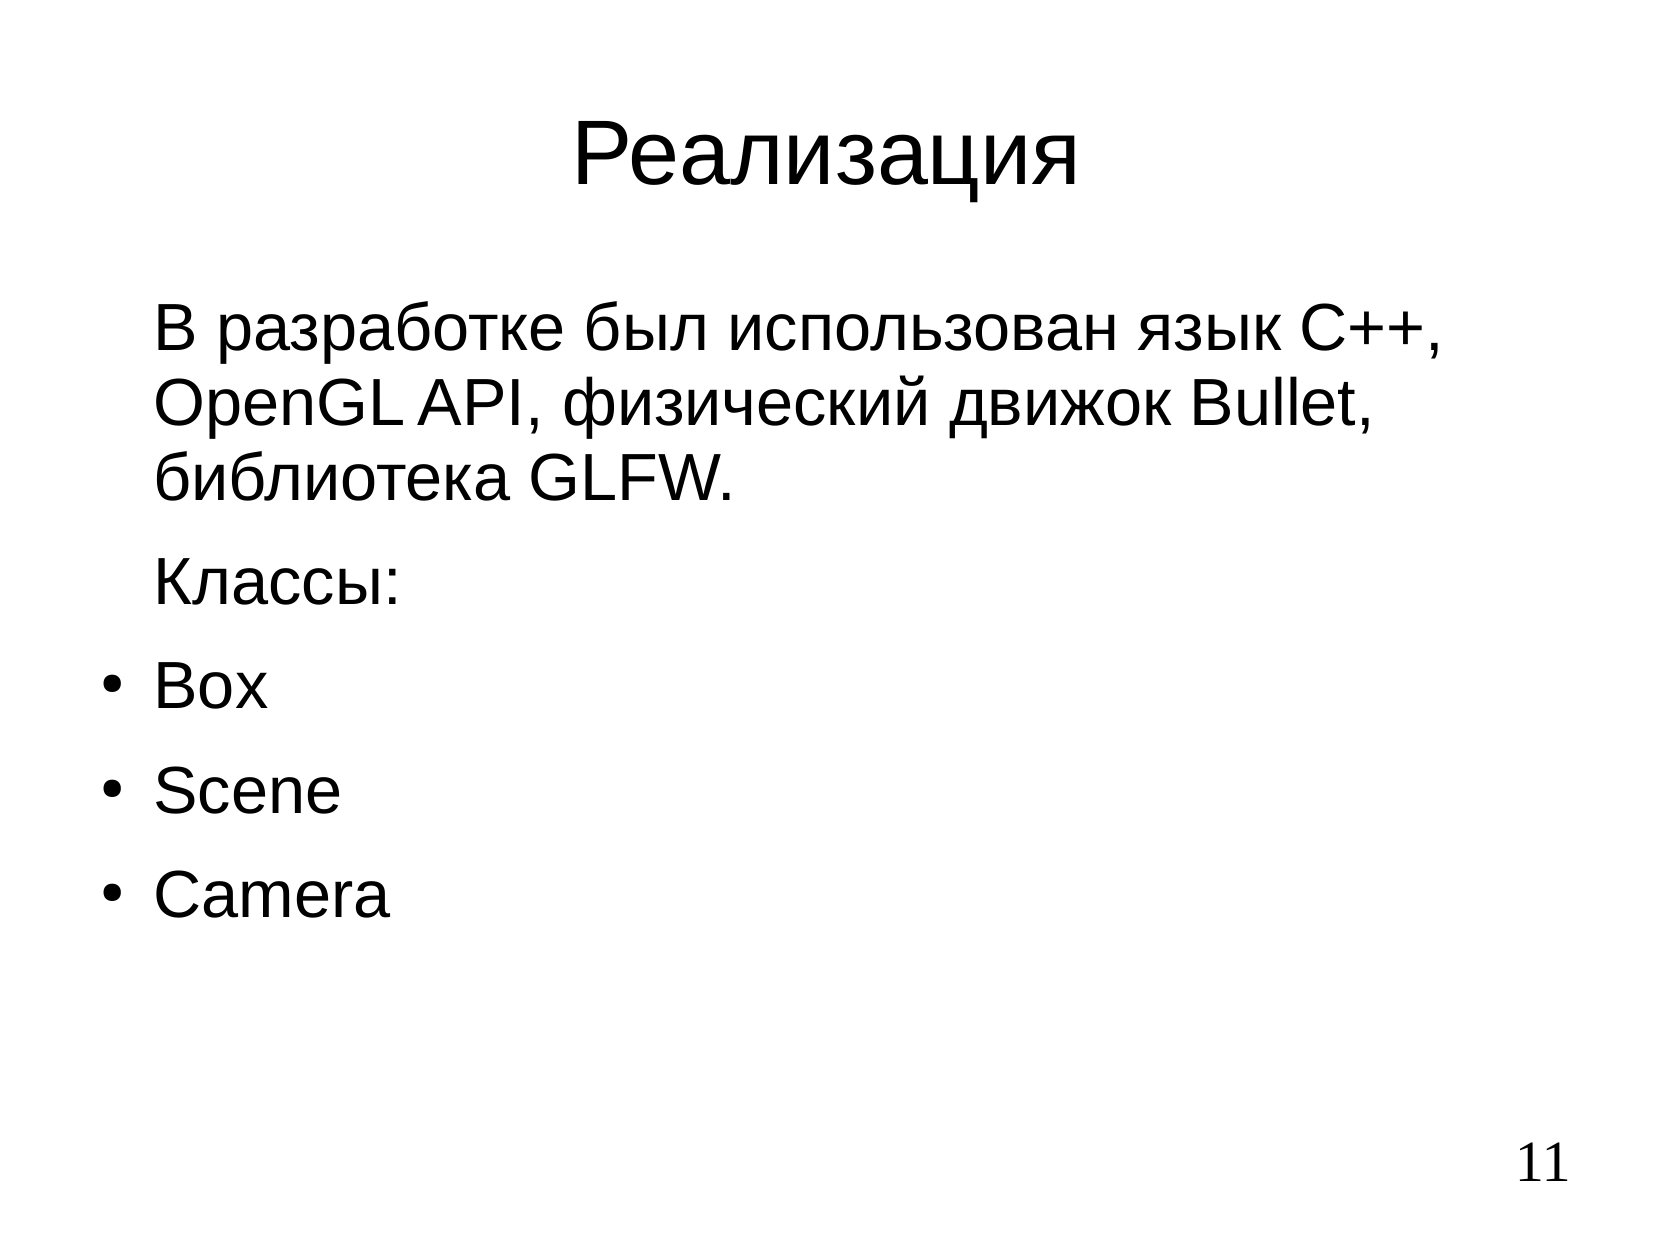

# Реализация
В разработке был использован язык C++, OpenGL API, физический движок Bullet, библиотека GLFW.
Классы:
Box
Scene
Camera
11